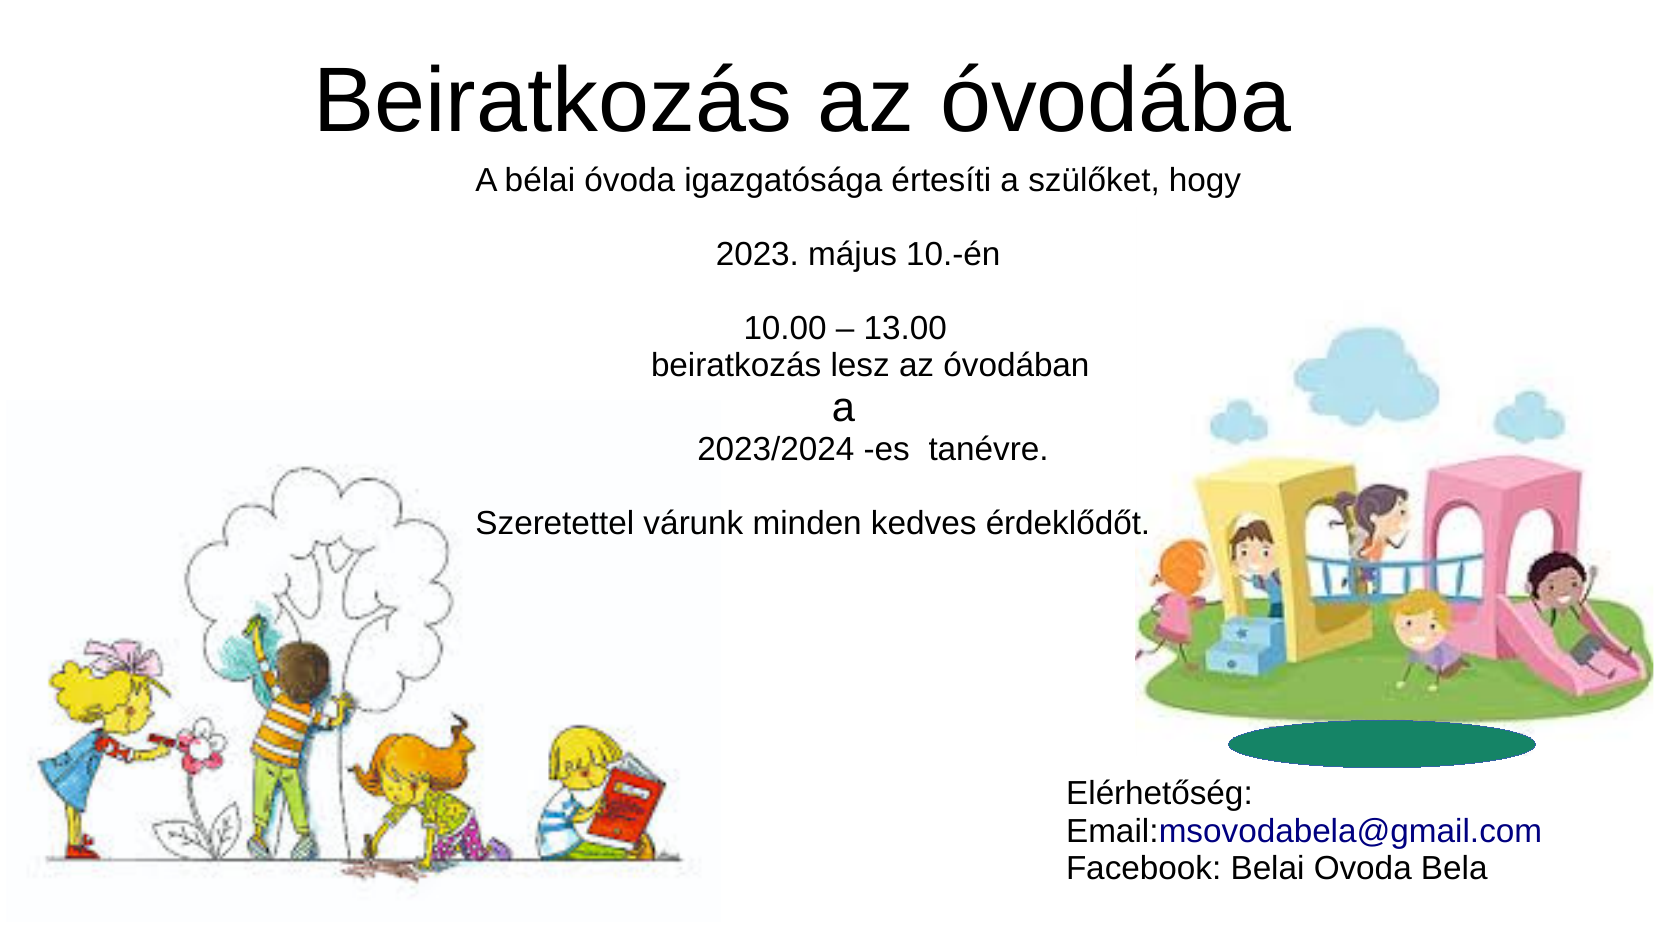

# Beiratkozás az óvodába
A bélai óvoda igazgatósága értesíti a szülőket, hogy
 2023. május 10.-én
 10.00 – 13.00
 beiratkozás lesz az óvodában
 a
 2023/2024 -es tanévre.
Szeretettel várunk minden kedves érdeklődőt.
Elérhetőség:
Email:msovodabela@gmail.com
Facebook: Belai Ovoda Bela